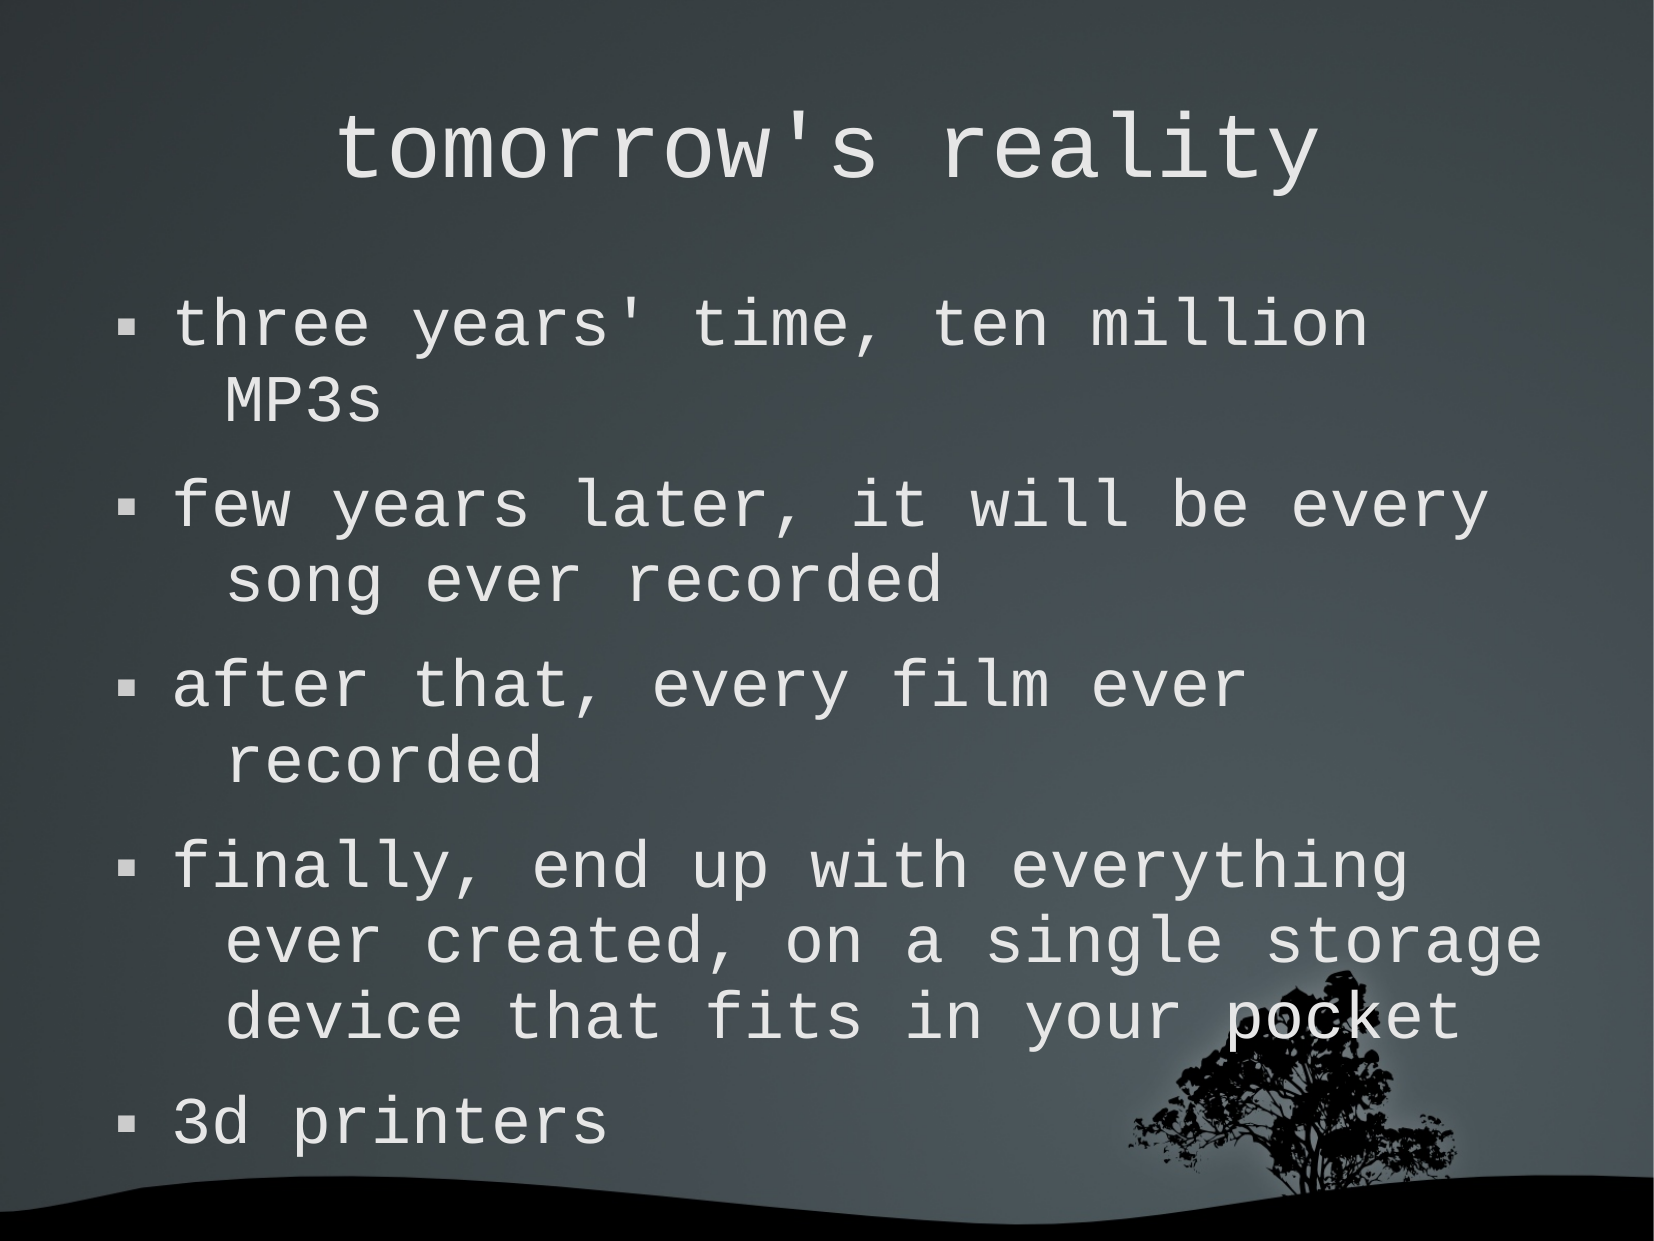

# tomorrow's reality
three years' time, ten million MP3s
few years later, it will be every song ever recorded
after that, every film ever recorded
finally, end up with everything ever created, on a single storage device that fits in your pocket
3d printers